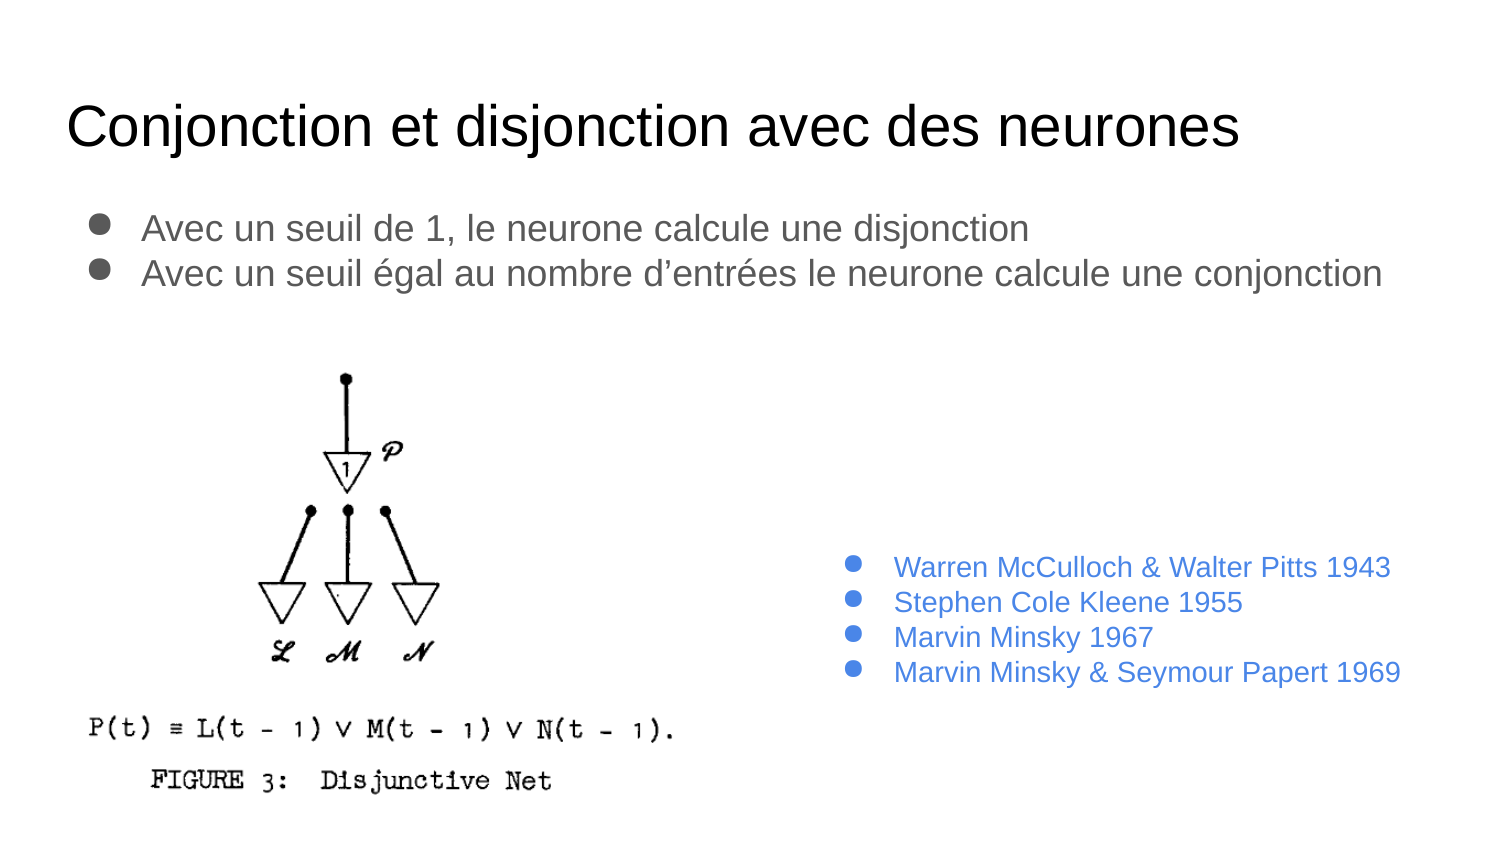

# Conjonction et disjonction avec des neurones
Avec un seuil de 1, le neurone calcule une disjonction
Avec un seuil égal au nombre d’entrées le neurone calcule une conjonction
Warren McCulloch & Walter Pitts 1943
Stephen Cole Kleene 1955
Marvin Minsky 1967
Marvin Minsky & Seymour Papert 1969